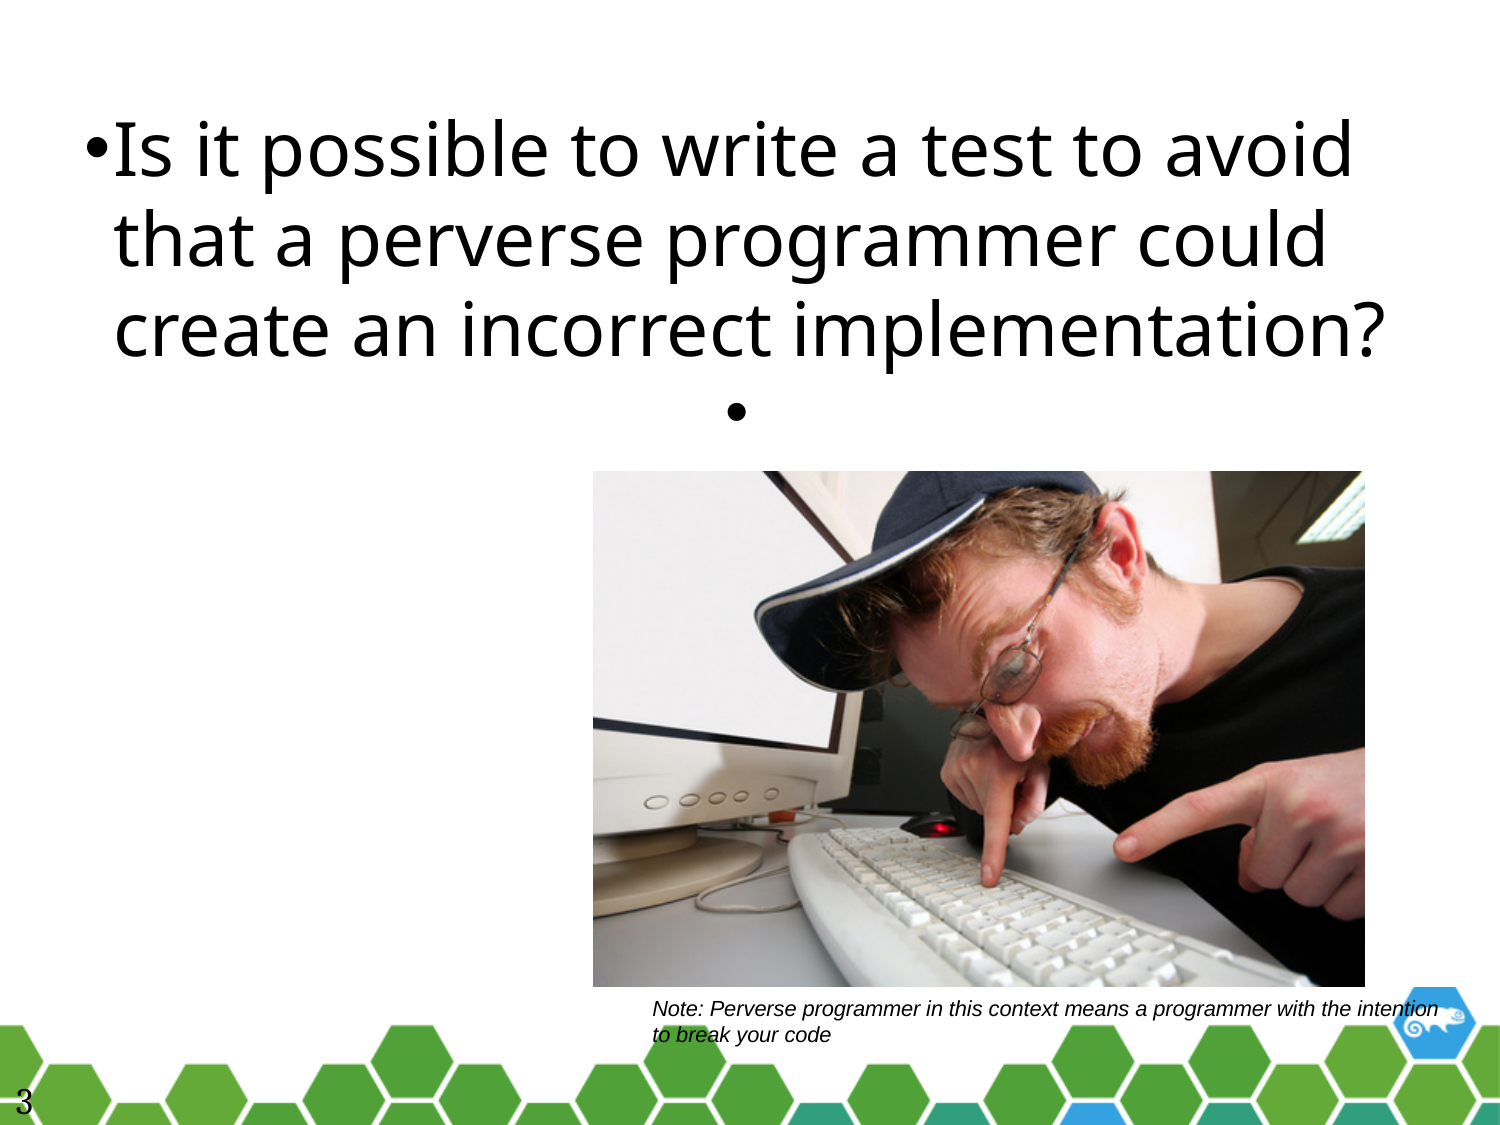

Is it possible to write a test to avoid that a perverse programmer could create an incorrect implementation?
Note: Perverse programmer in this context means a programmer with the intention to break your code